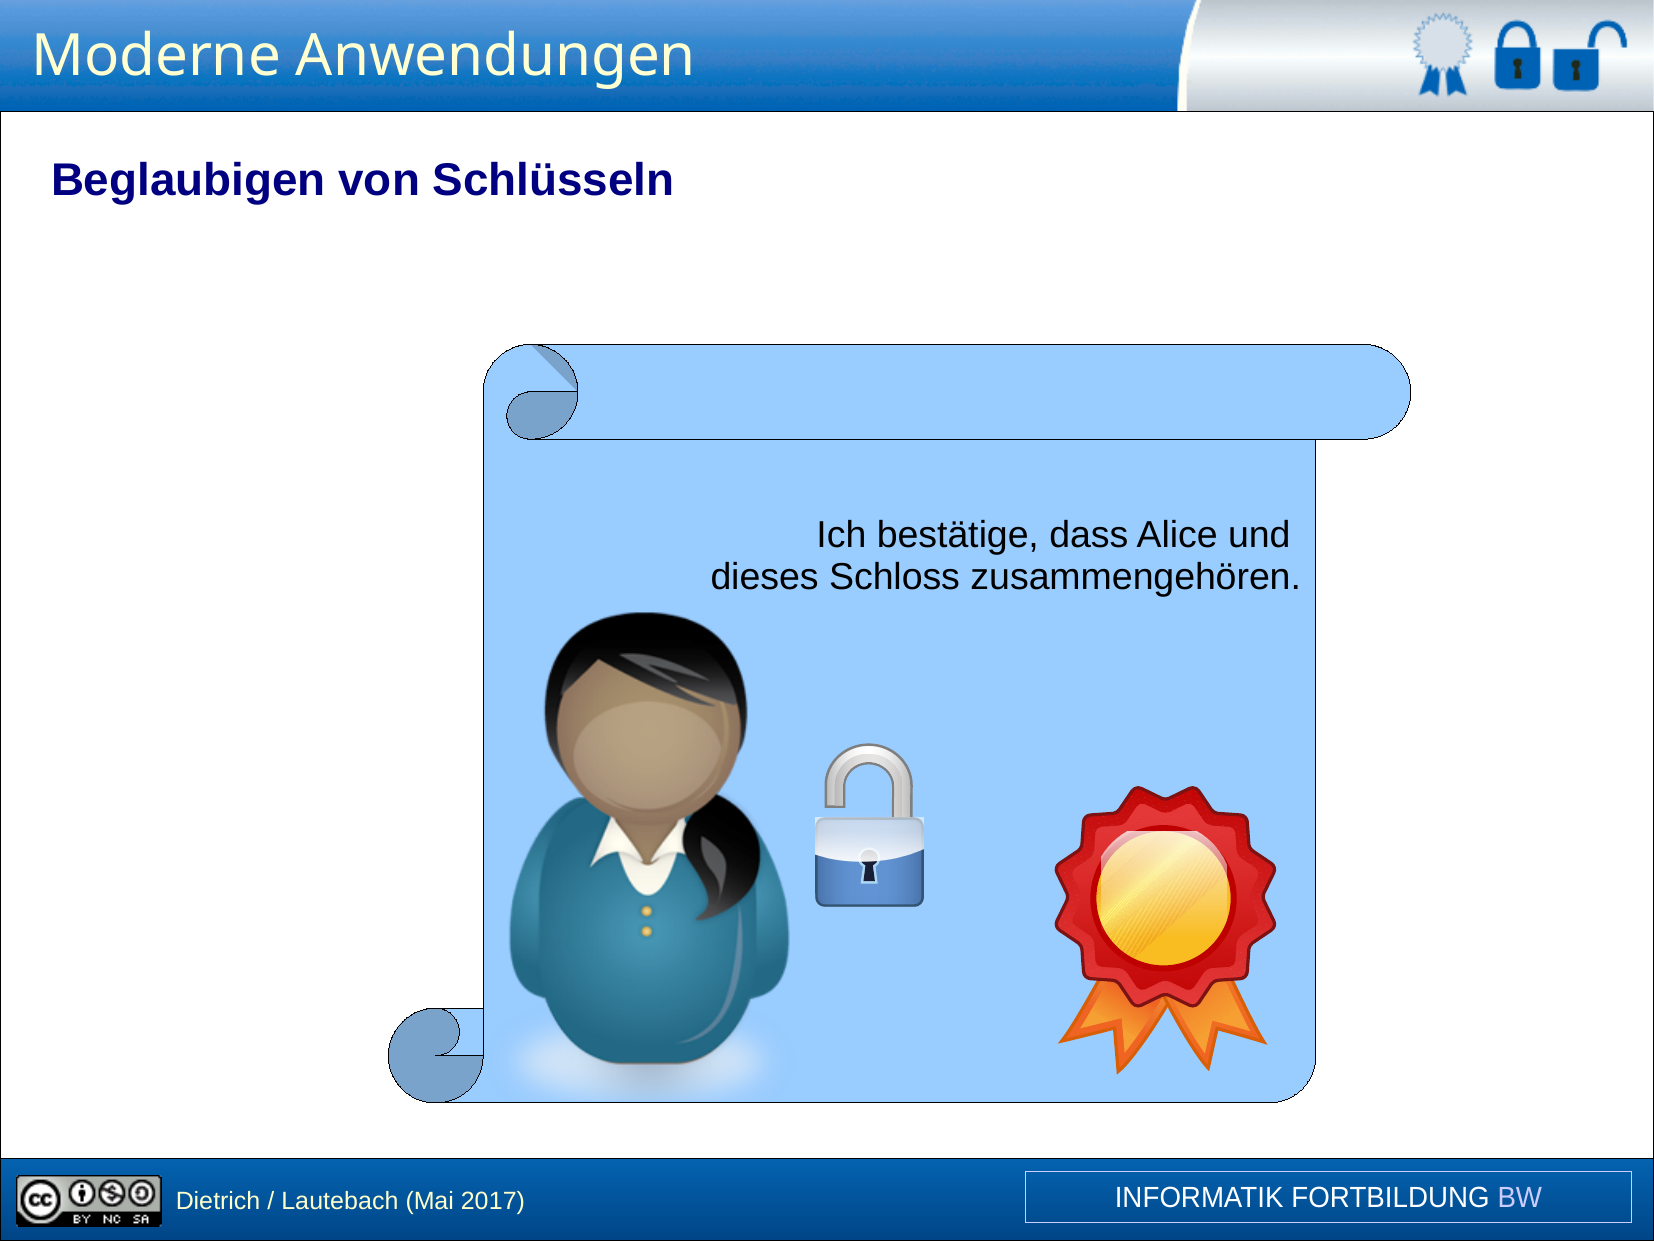

# Moderne Anwendungen
Beglaubigen von Schlüsseln
Ich bestätige, dass Alice und
dieses Schloss zusammengehören.
47